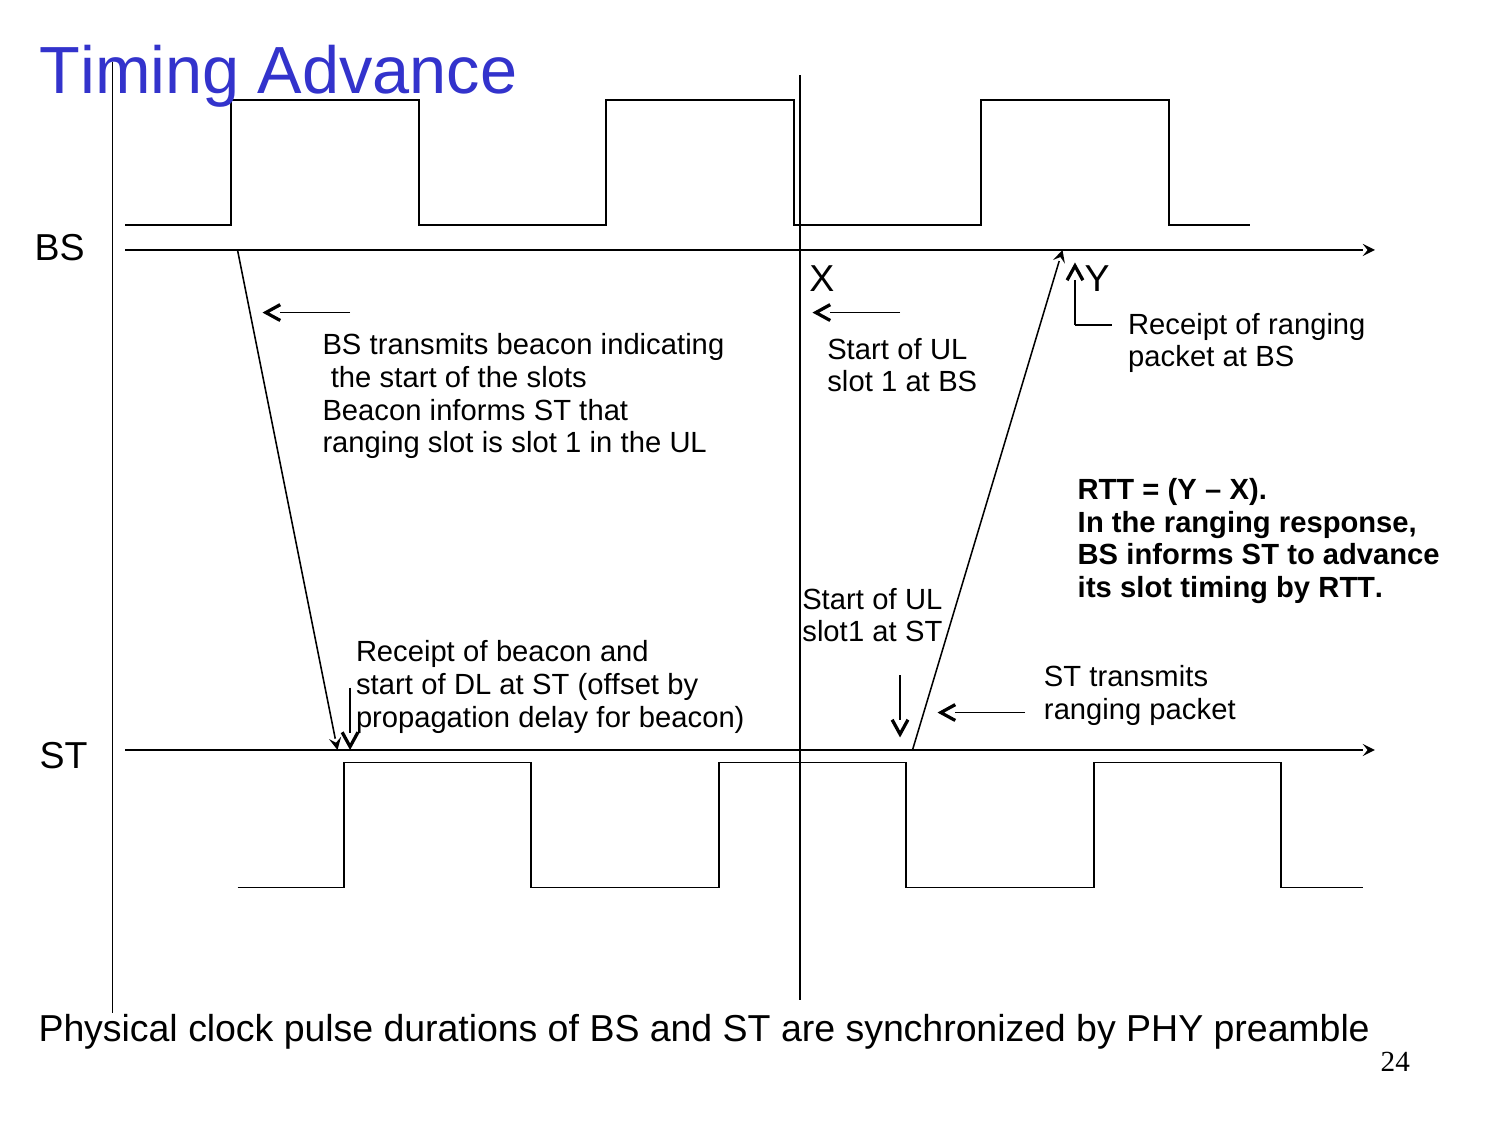

Timing Advance
BS
X
Y
Receipt of ranging
packet at BS
BS transmits beacon indicating
 the start of the slots
Beacon informs ST that
ranging slot is slot 1 in the UL
Start of UL
slot 1 at BS
RTT = (Y – X).
In the ranging response,
BS informs ST to advance
its slot timing by RTT.
Start of UL
slot1 at ST
Receipt of beacon and
start of DL at ST (offset by
propagation delay for beacon)
ST transmits
ranging packet
ST
Physical clock pulse durations of BS and ST are synchronized by PHY preamble
24